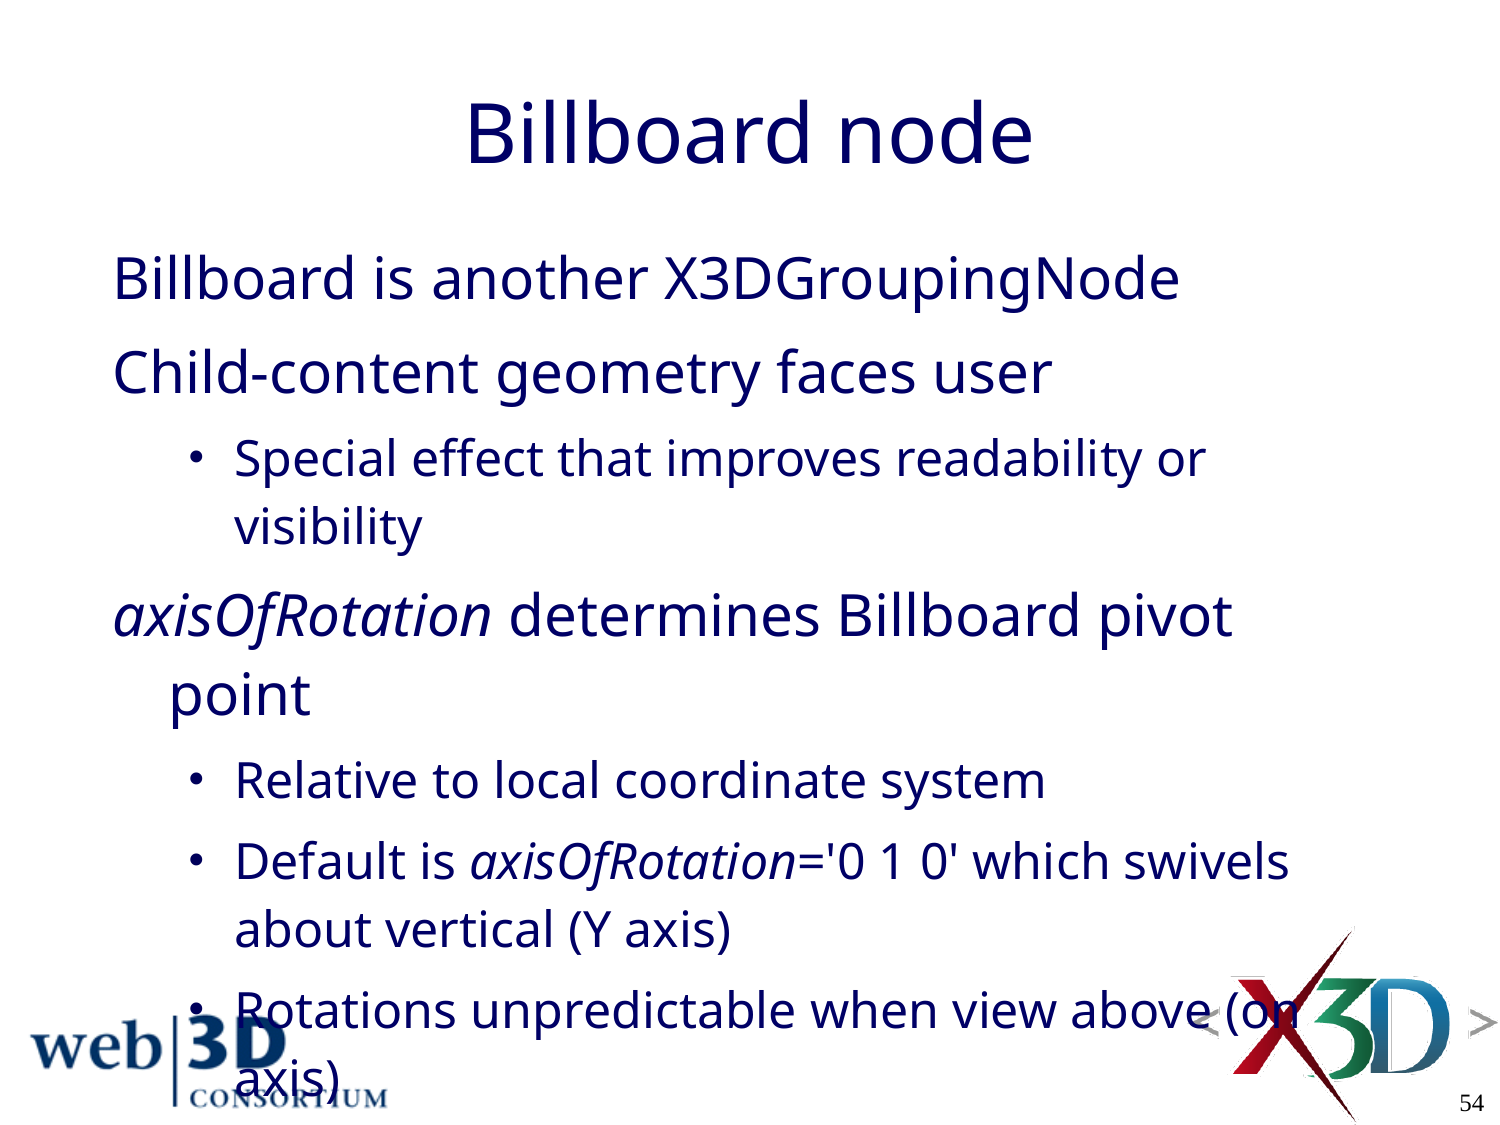

# Billboard node
Billboard is another X3DGroupingNode
Child-content geometry faces user
Special effect that improves readability or visibility
axisOfRotation determines Billboard pivot point
Relative to local coordinate system
Default is axisOfRotation='0 1 0' which swivels about vertical (Y axis)
Rotations unpredictable when view above (on axis)
Define axisOfRotation='0 0 0' for circular rotation in any direction, always fully facing the user